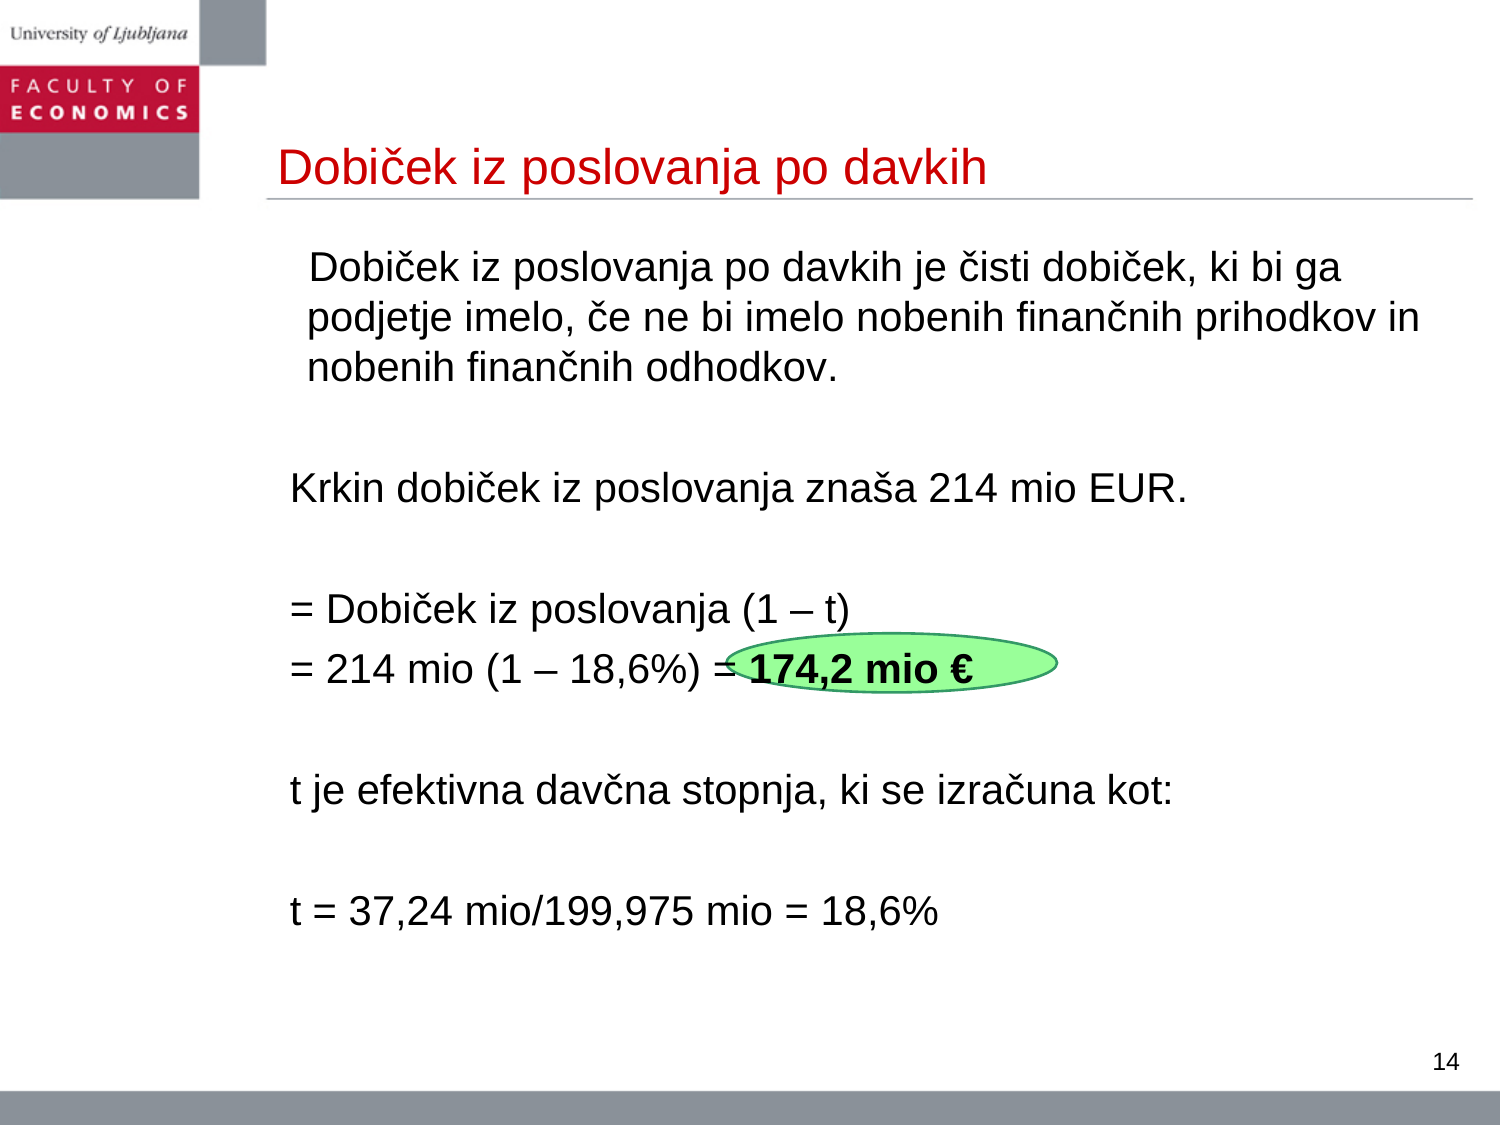

# Dobiček iz poslovanja po davkih
Dobiček iz poslovanja po davkih je čisti dobiček, ki bi ga podjetje imelo, če ne bi imelo nobenih finančnih prihodkov in nobenih finančnih odhodkov.
	Krkin dobiček iz poslovanja znaša 214 mio EUR.
	= Dobiček iz poslovanja (1 – t)
	= 214 mio (1 – 18,6%) = 174,2 mio €
	t je efektivna davčna stopnja, ki se izračuna kot:
	t = 37,24 mio/199,975 mio = 18,6%